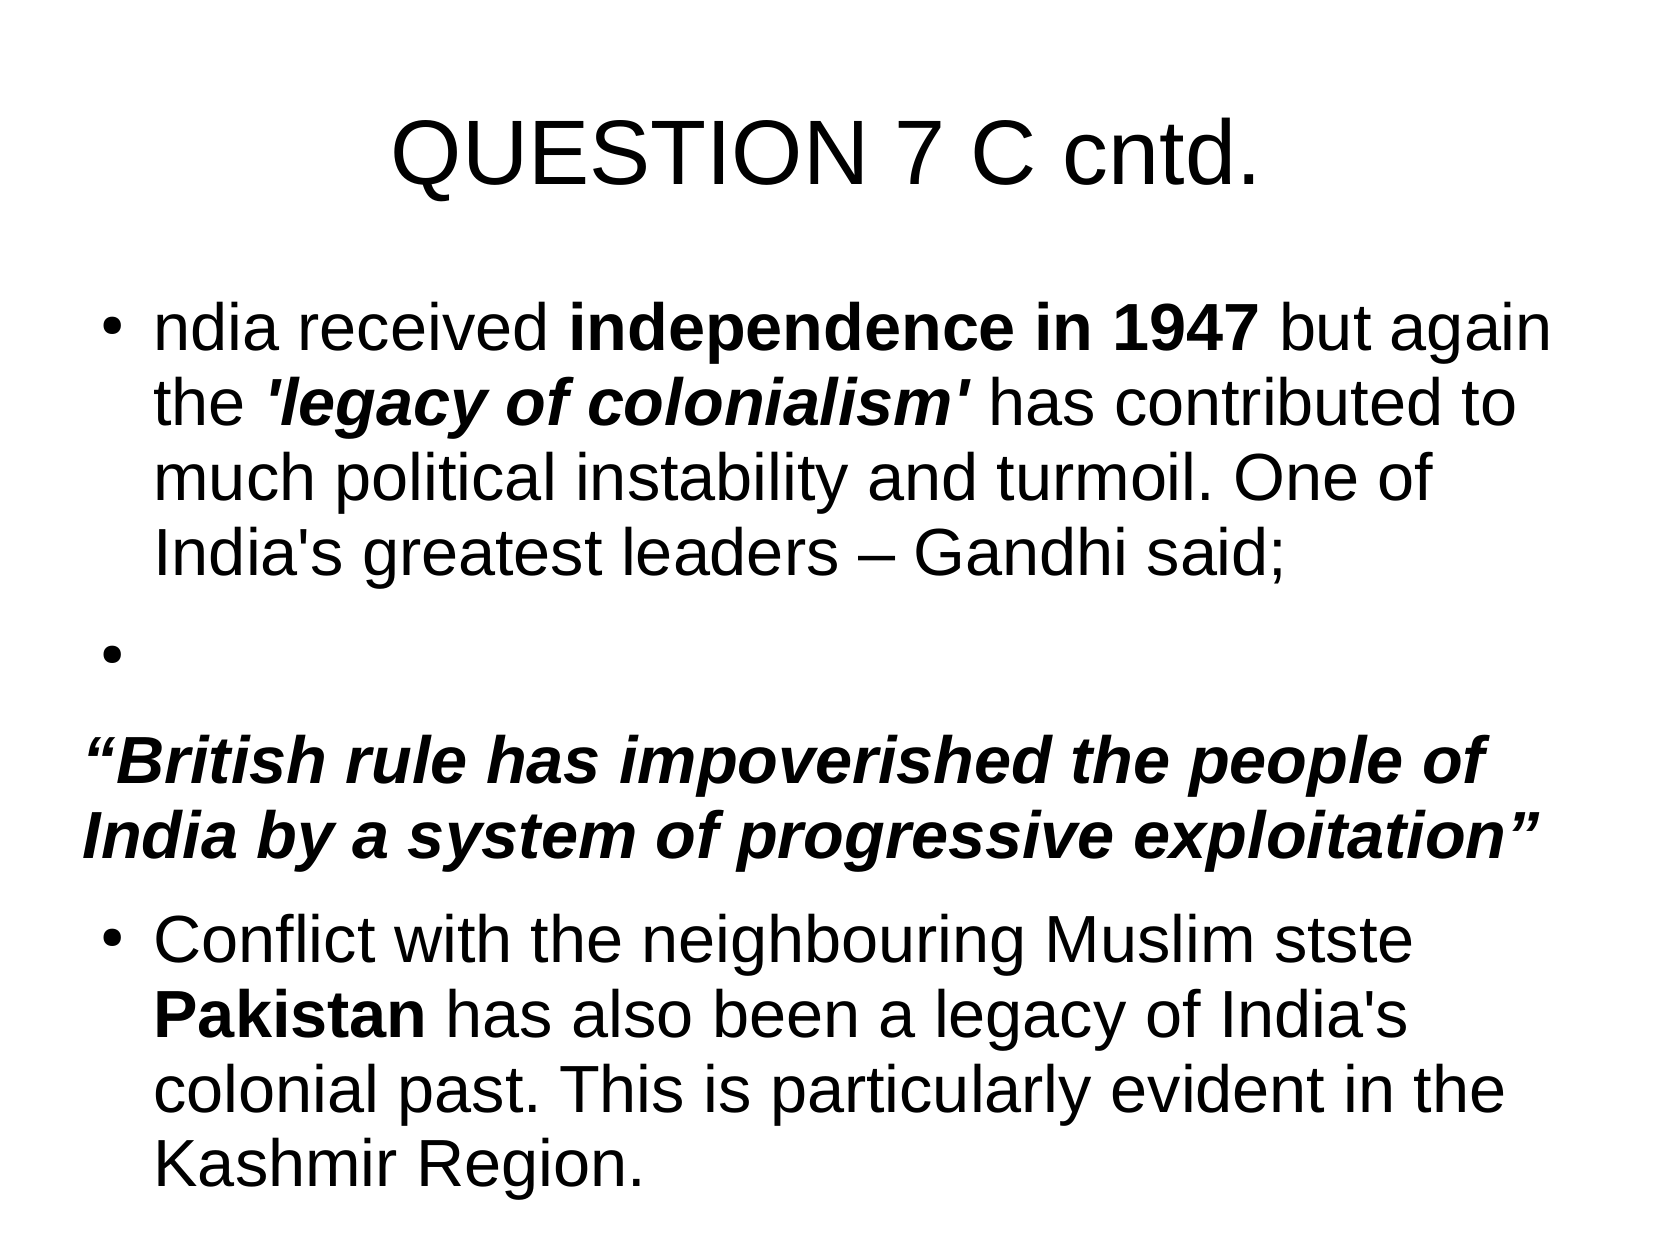

# QUESTION 7 C cntd.
ndia received independence in 1947 but again the 'legacy of colonialism' has contributed to much political instability and turmoil. One of India's greatest leaders – Gandhi said;
“British rule has impoverished the people of India by a system of progressive exploitation”
Conflict with the neighbouring Muslim stste Pakistan has also been a legacy of India's colonial past. This is particularly evident in the Kashmir Region.